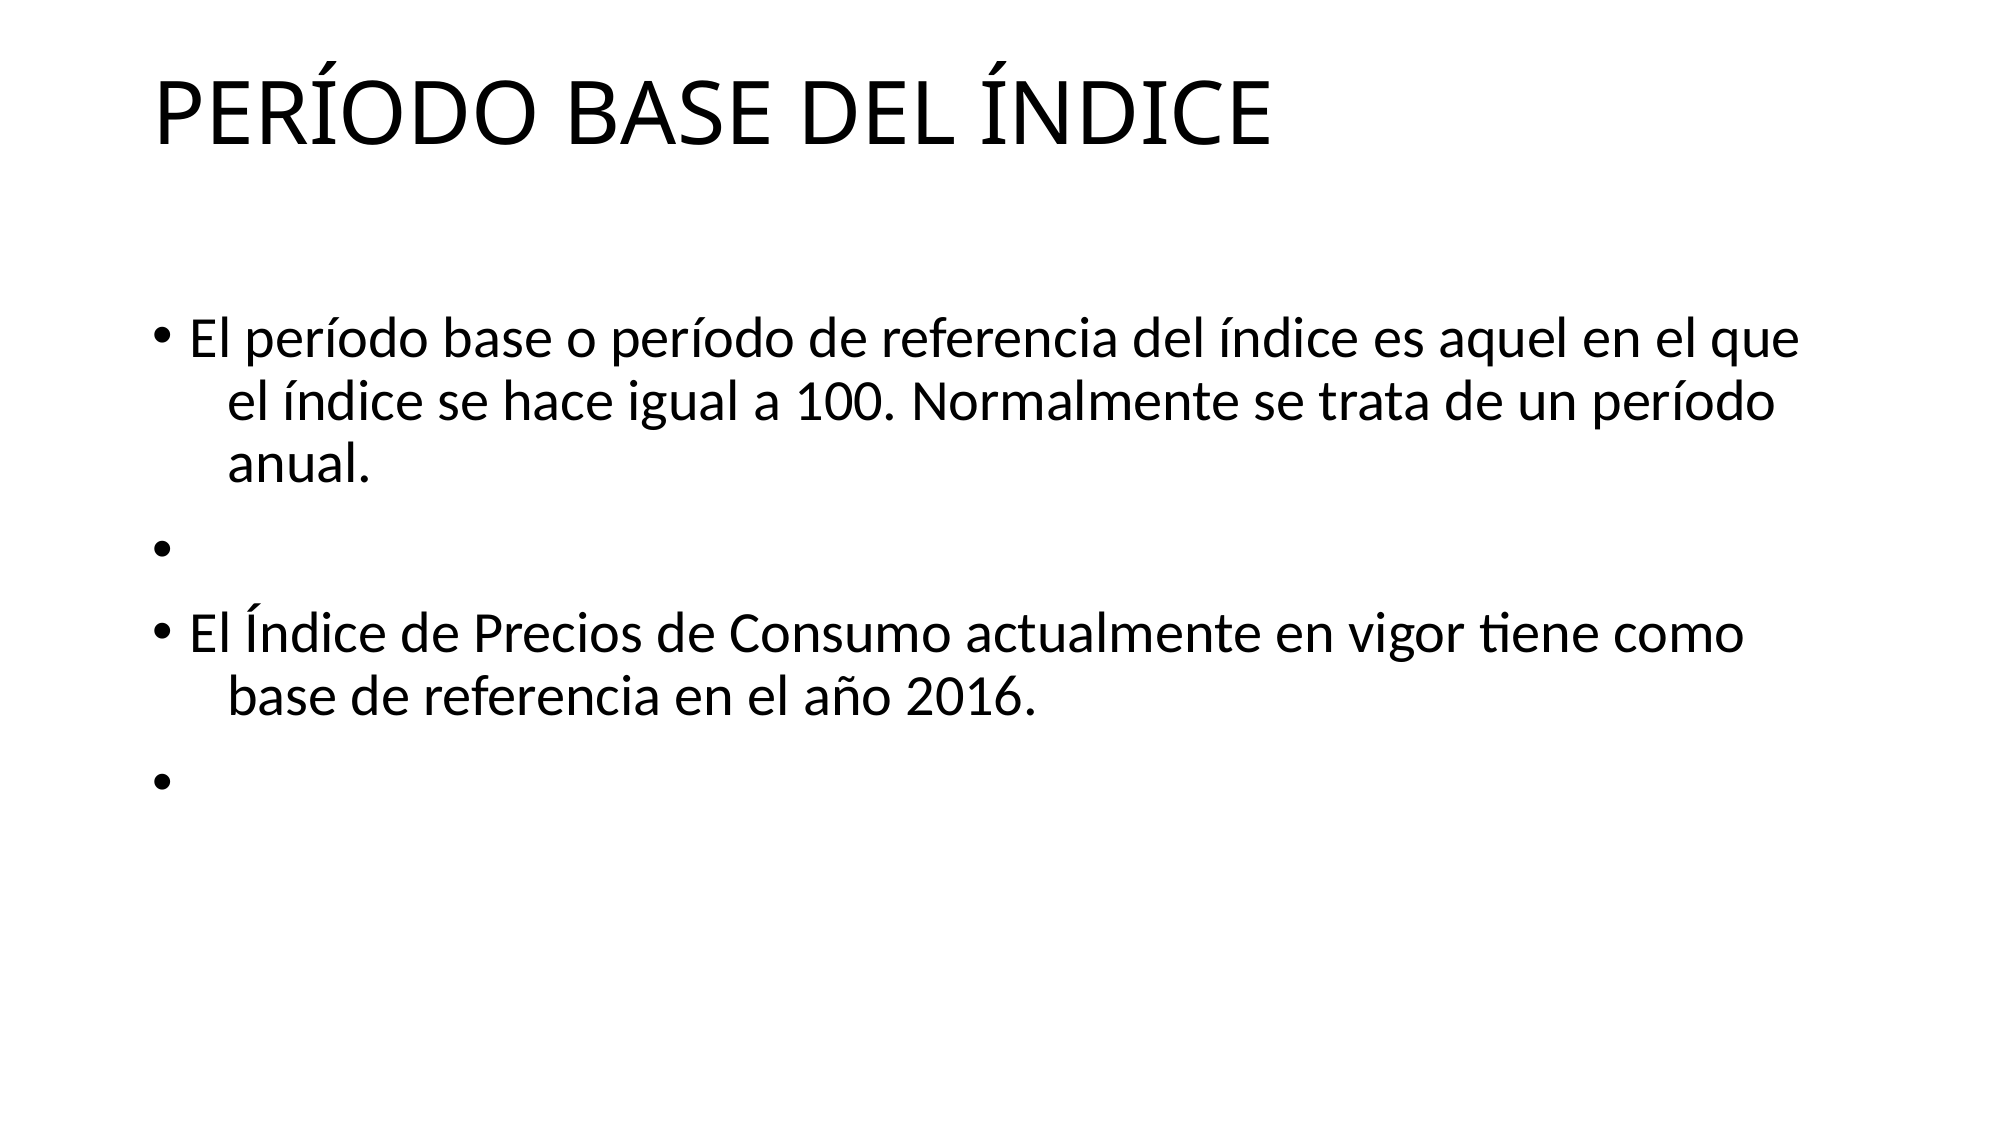

# PERÍODO BASE DEL ÍNDICE
El período base o período de referencia del índice es aquel en el que el índice se hace igual a 100. Normalmente se trata de un período anual.
El Índice de Precios de Consumo actualmente en vigor tiene como base de referencia en el año 2016.